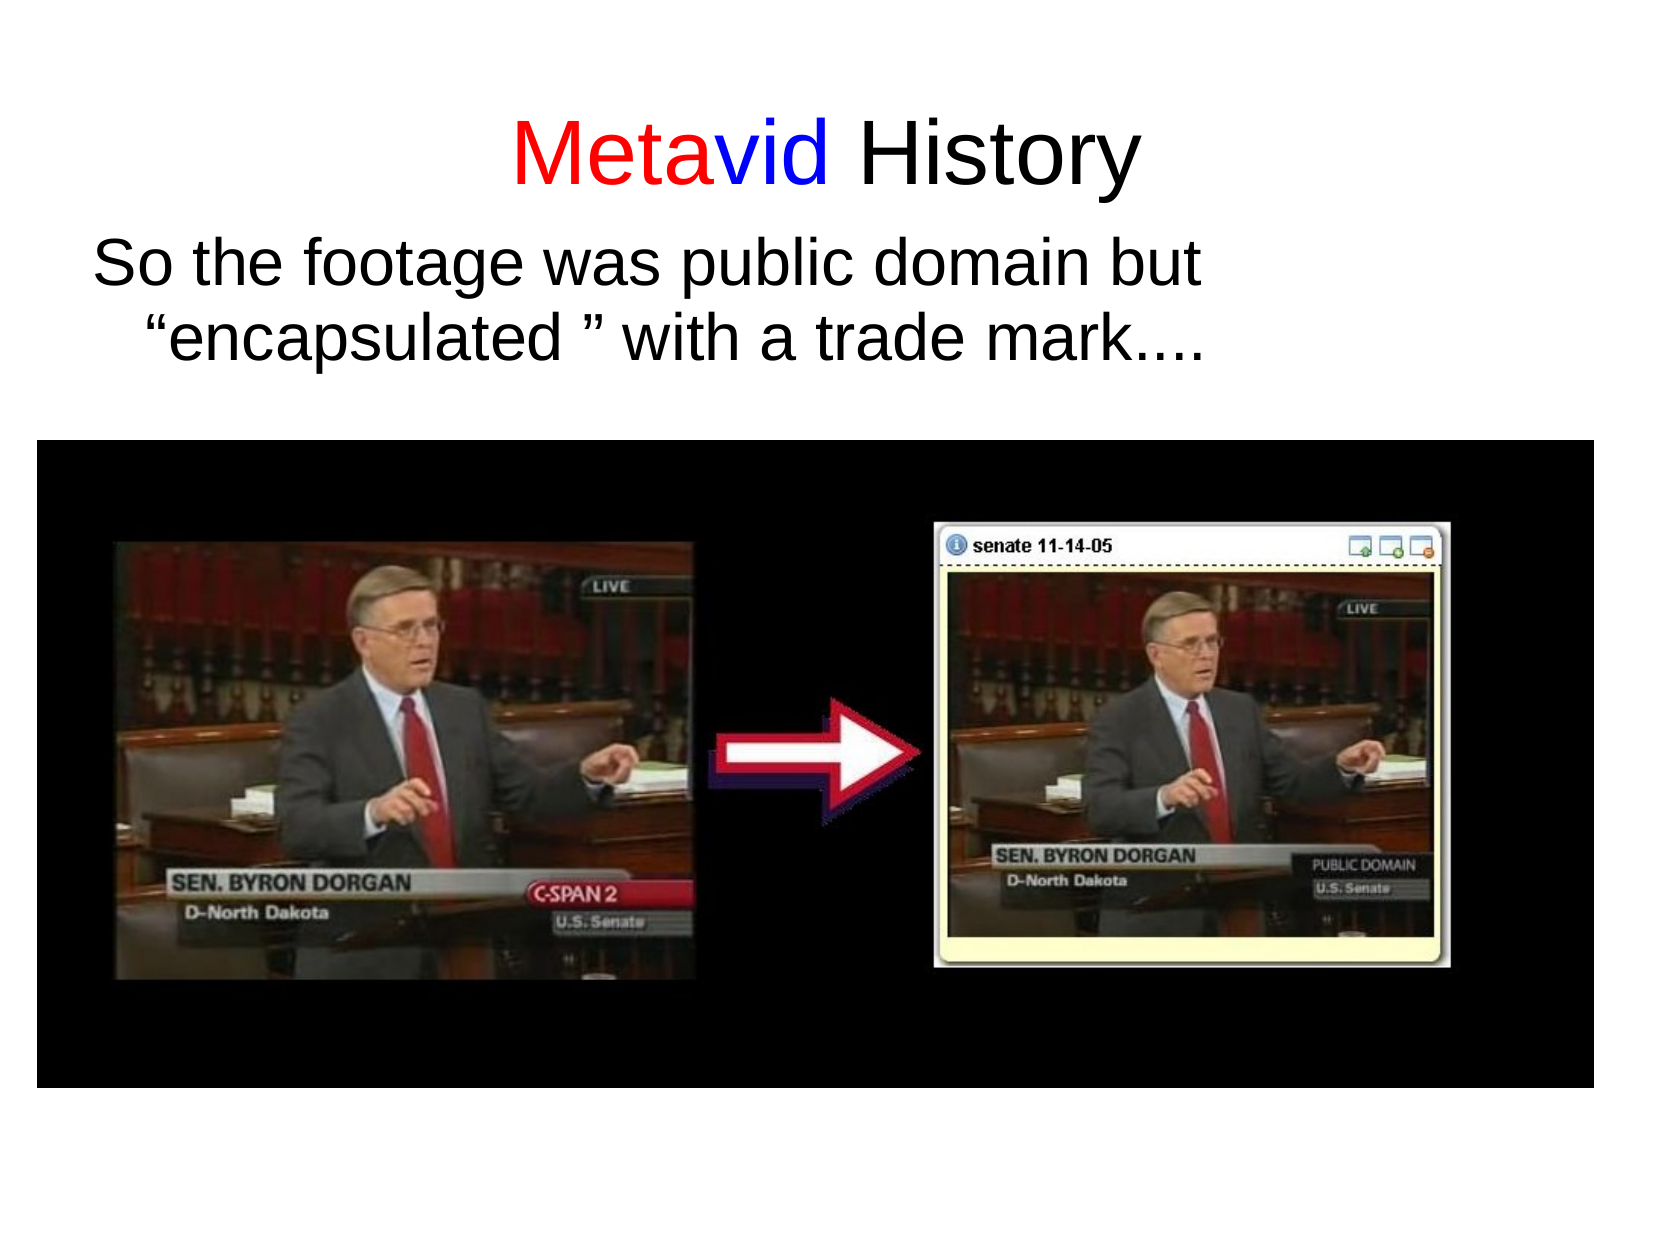

# Metavid History
So the footage was public domain but “encapsulated ” with a trade mark....